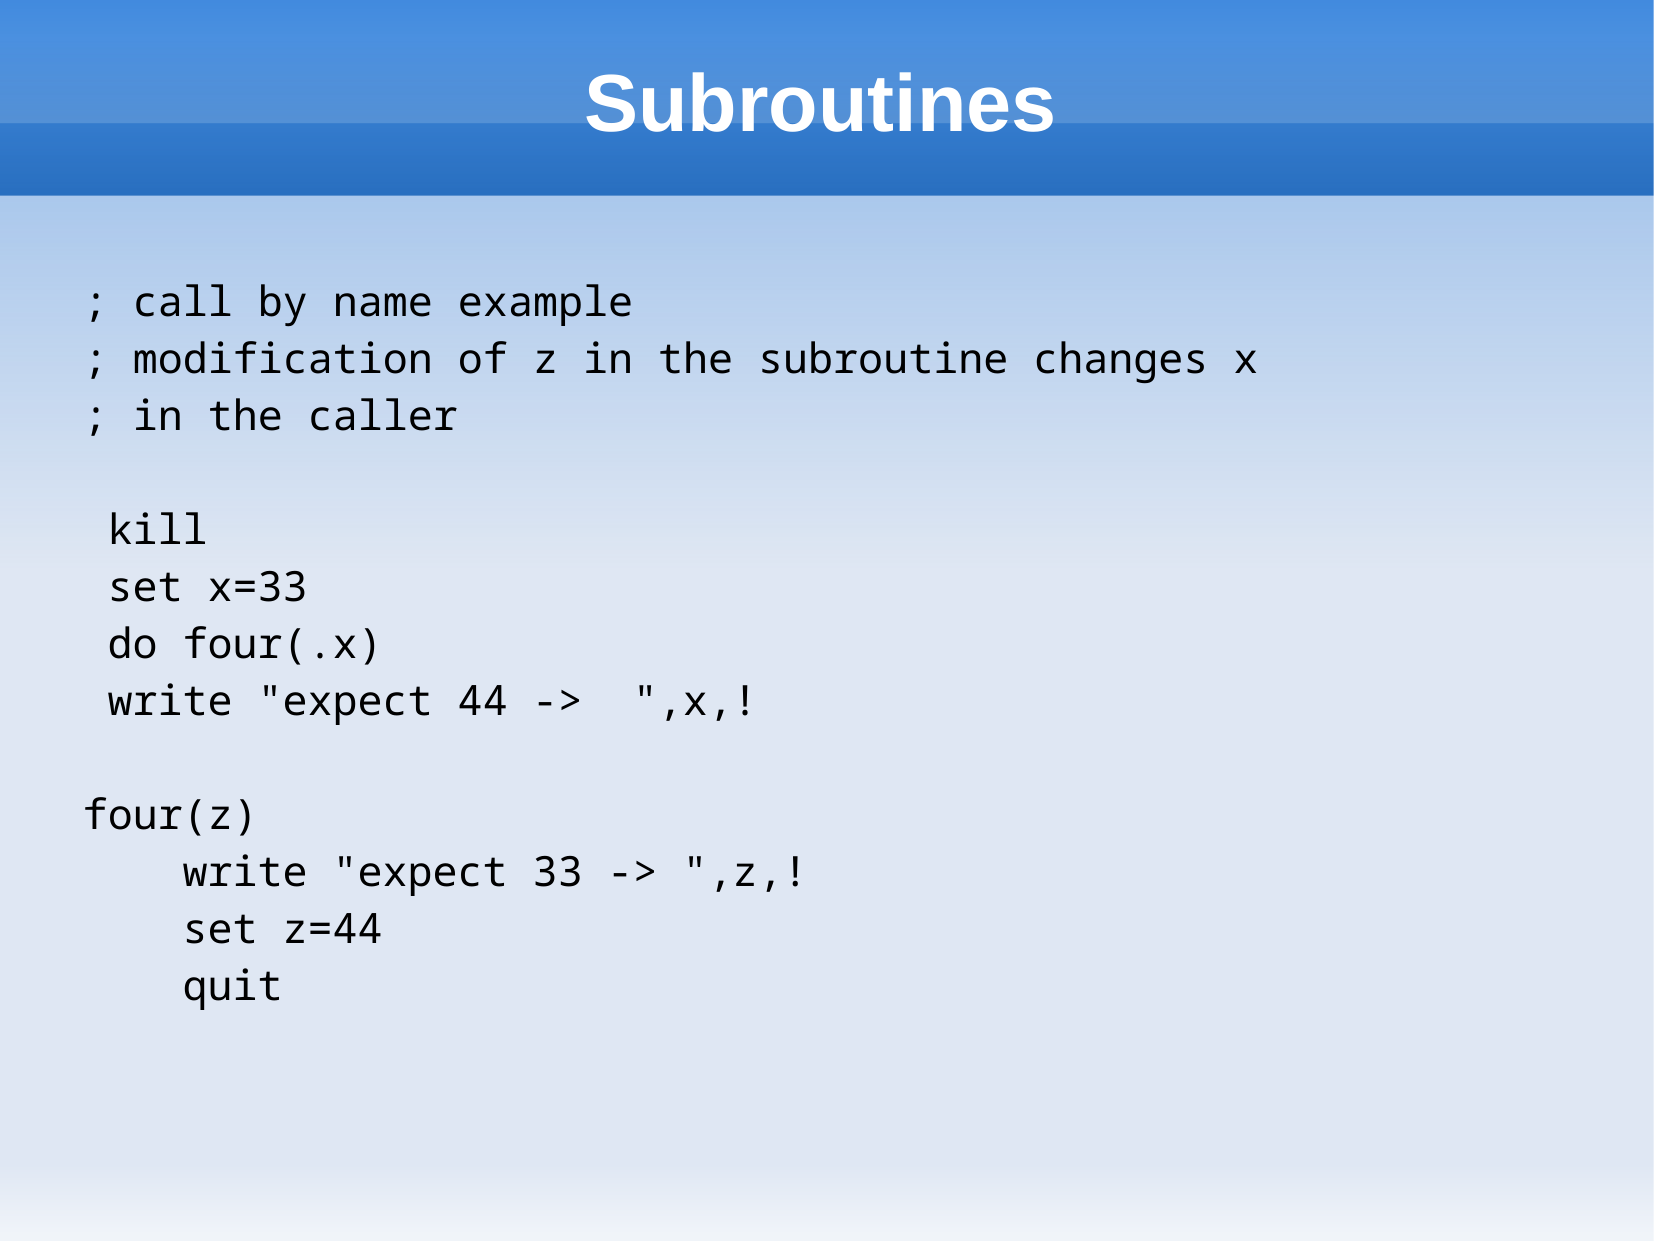

# Subroutines
; call by name example
; modification of z in the subroutine changes x
; in the caller
 kill
 set x=33
 do four(.x)
 write "expect 44 -> ",x,!
four(z)
 write "expect 33 -> ",z,!
 set z=44
 quit